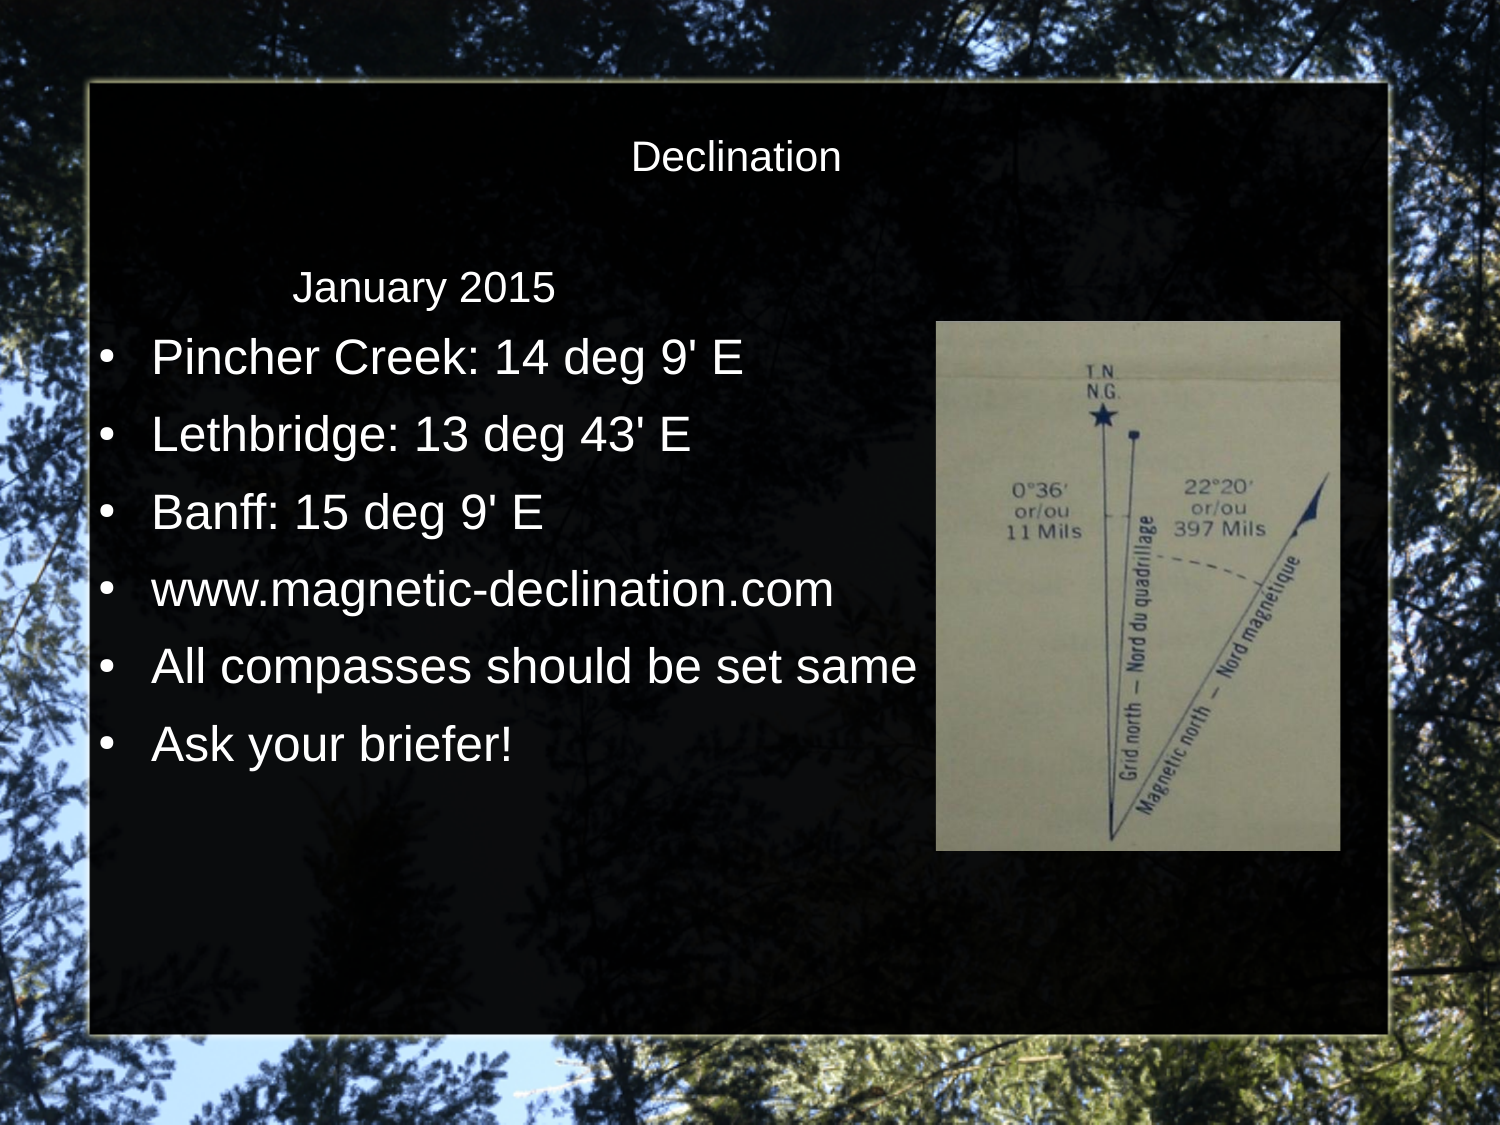

# Declination
January 2015
Pincher Creek: 14 deg 9' E
Lethbridge: 13 deg 43' E
Banff: 15 deg 9' E
www.magnetic-declination.com
All compasses should be set same
Ask your briefer!